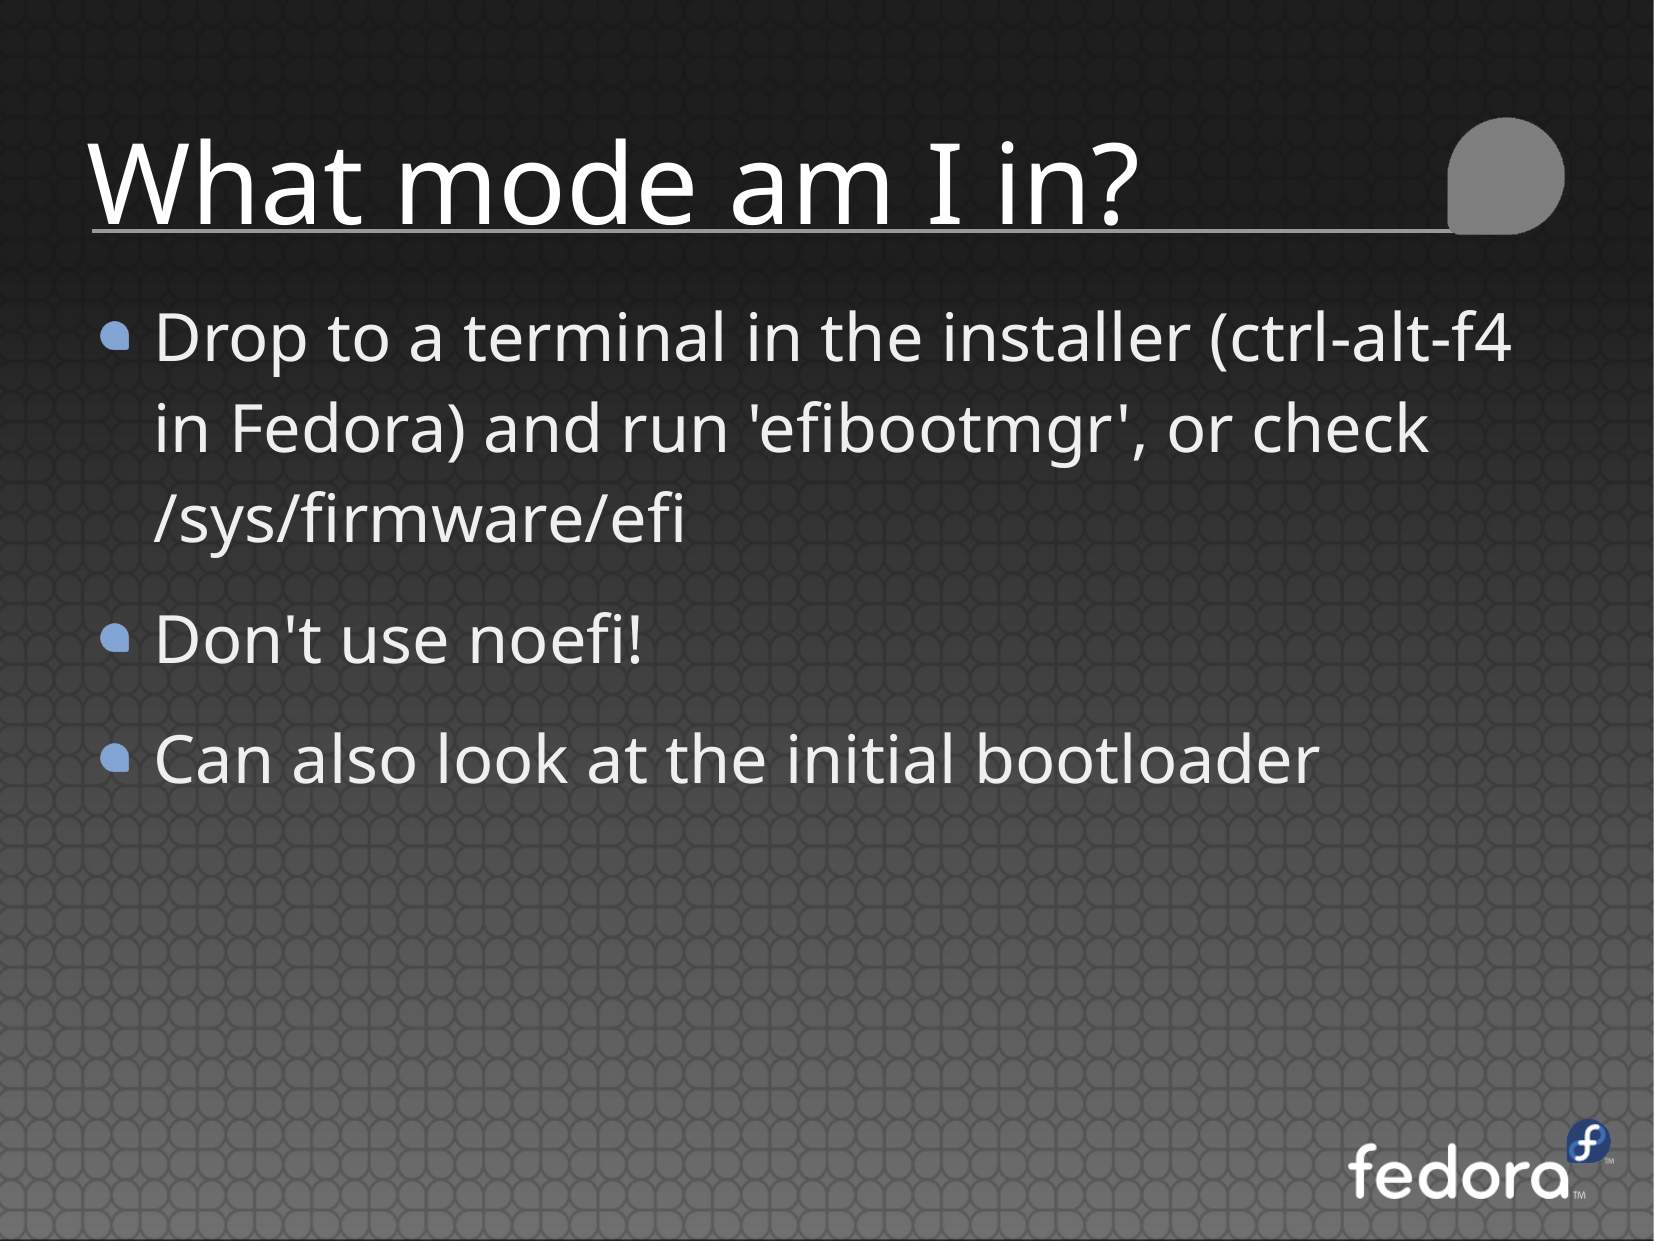

# What mode am I in?
Drop to a terminal in the installer (ctrl-alt-f4 in Fedora) and run 'efibootmgr', or check /sys/firmware/efi
Don't use noefi!
Can also look at the initial bootloader